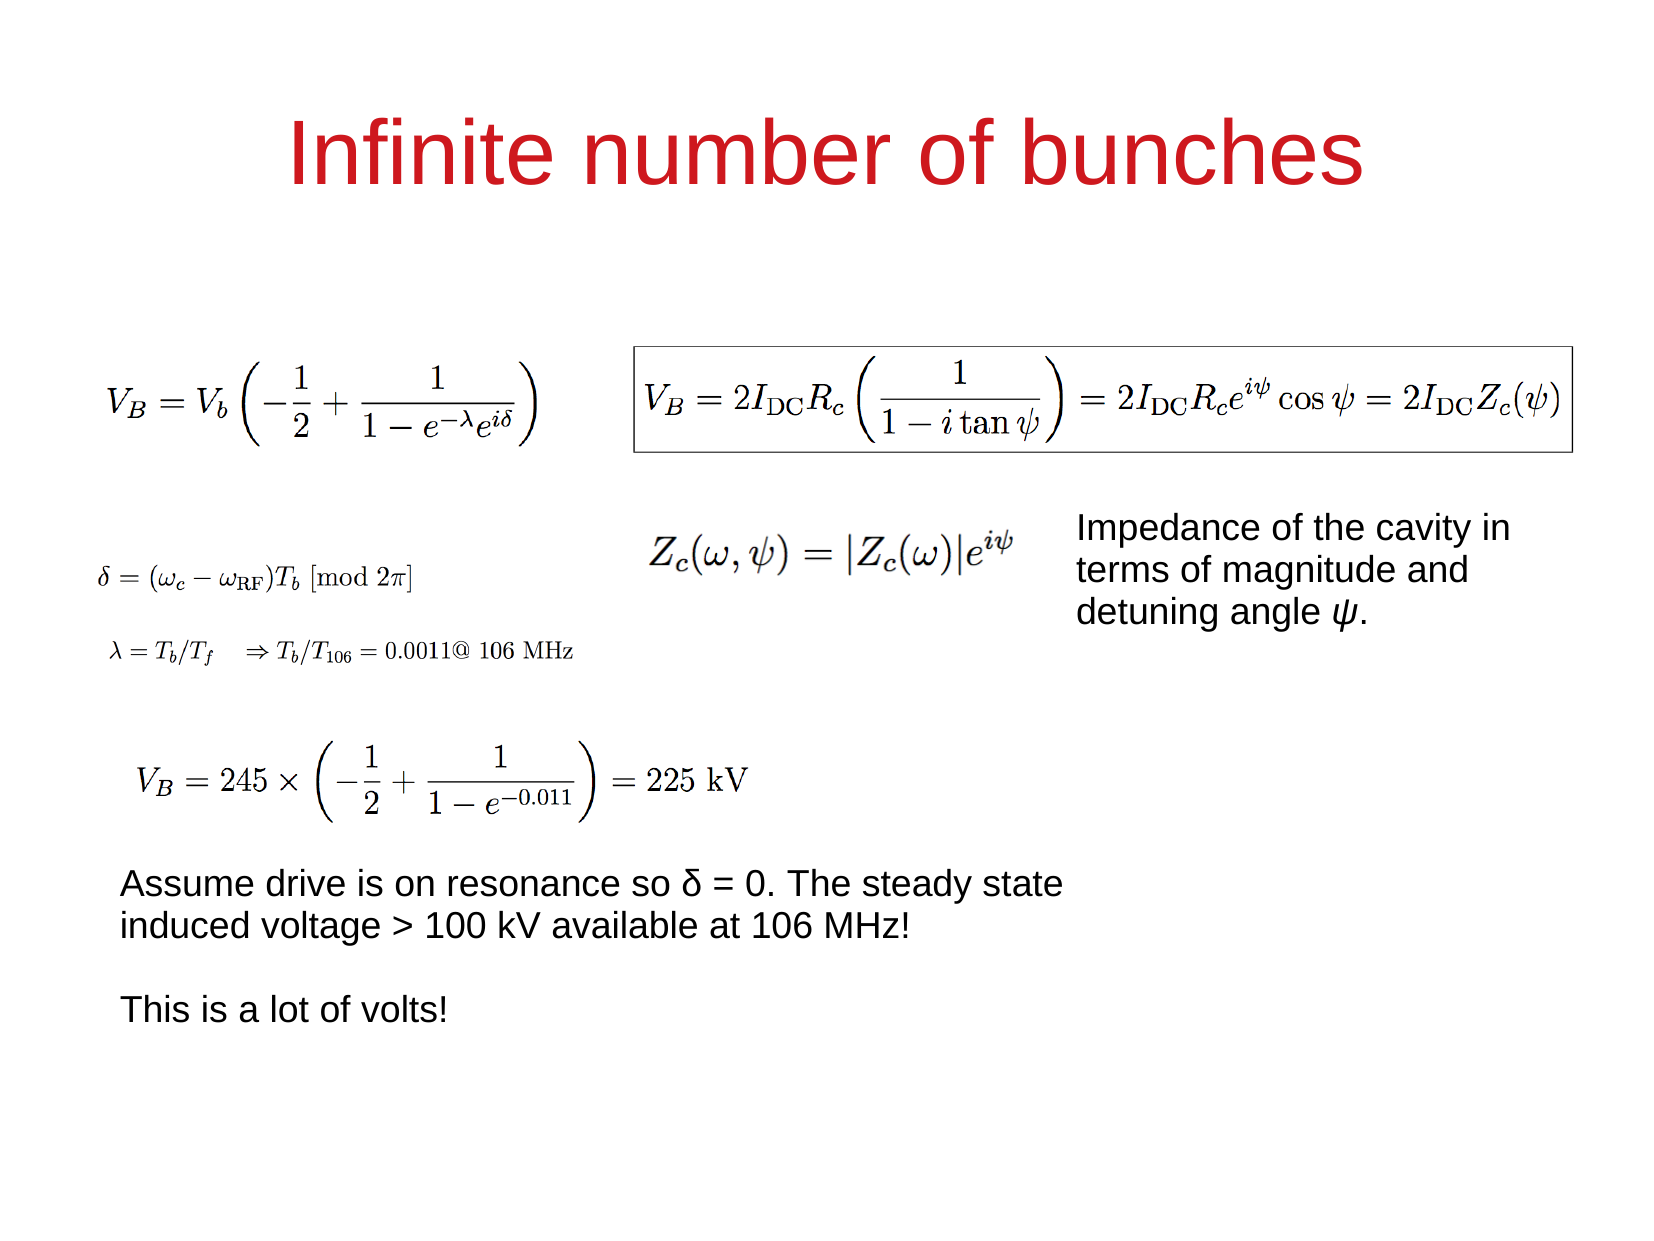

# Infinite number of bunches
Impedance of the cavity in terms of magnitude and detuning angle ψ.
Assume drive is on resonance so δ = 0. The steady state induced voltage > 100 kV available at 106 MHz!
This is a lot of volts!